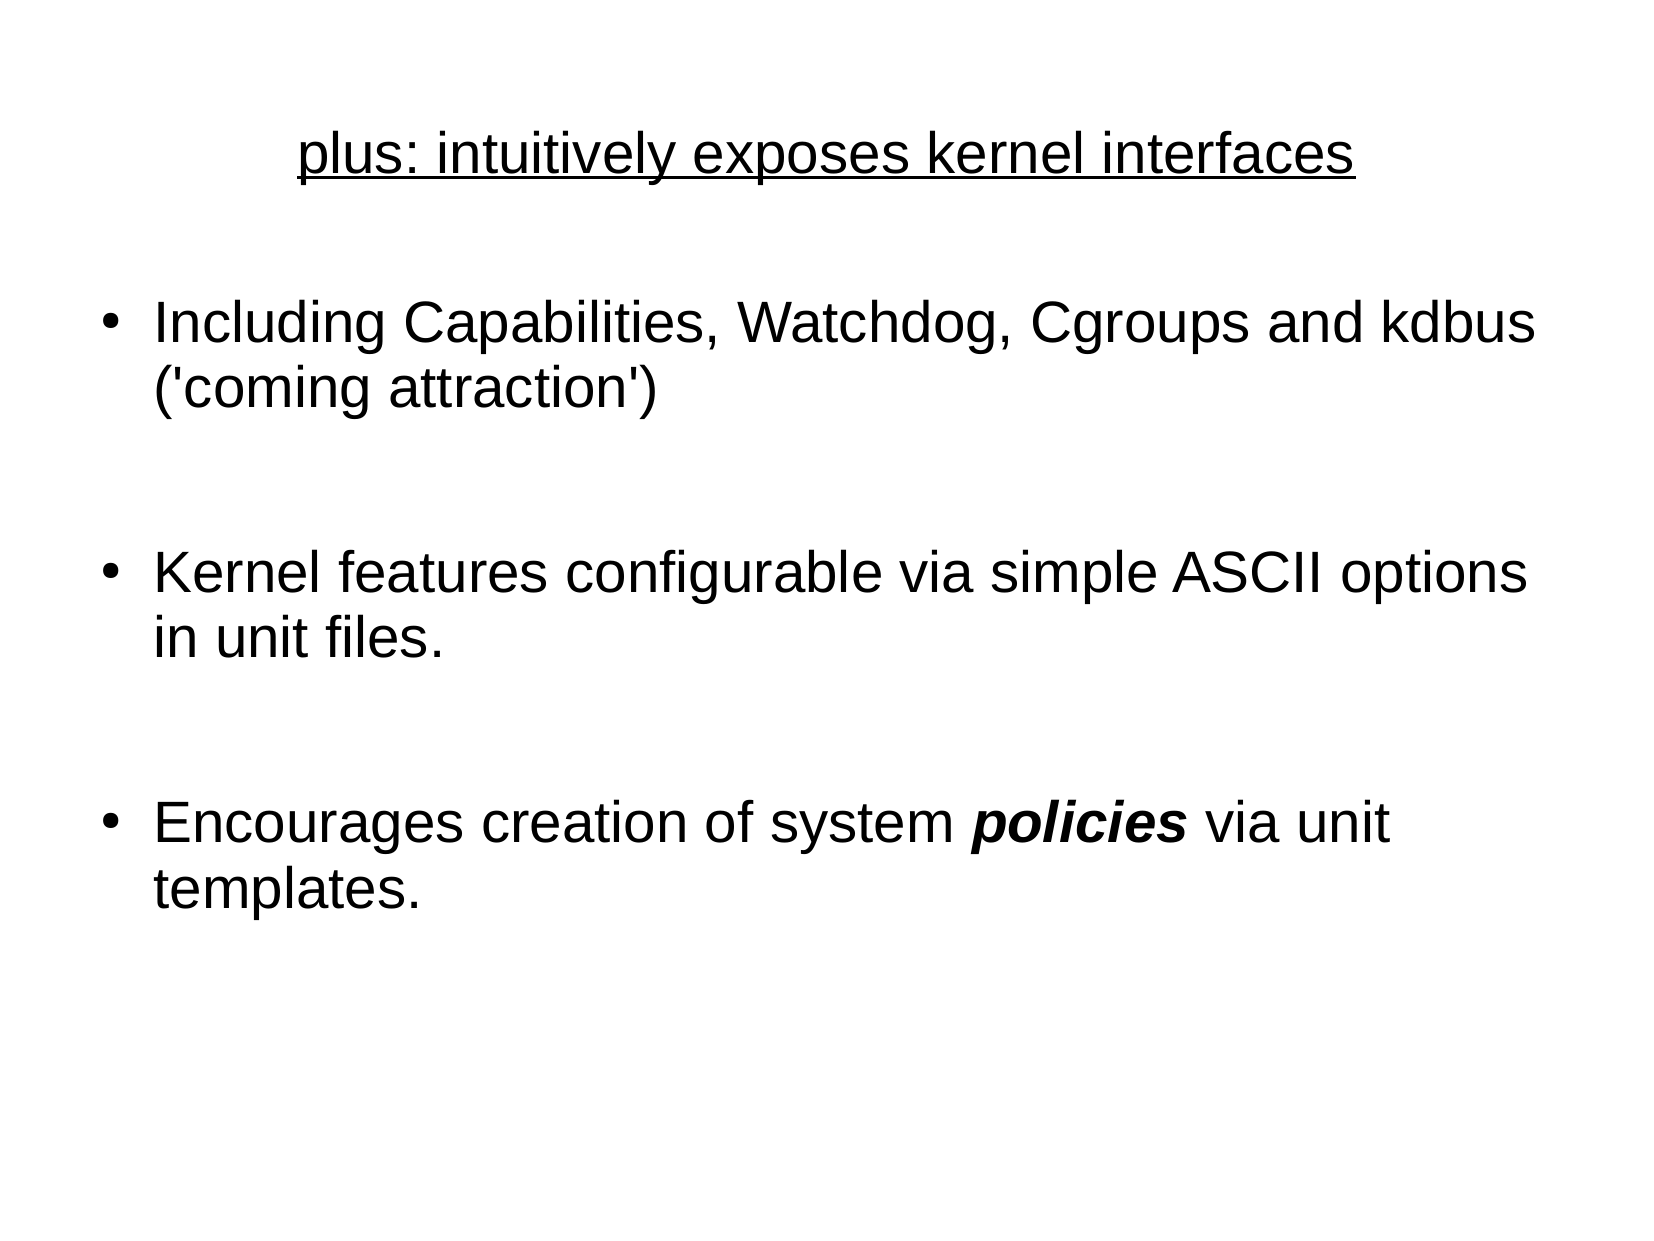

# plus: intuitively exposes kernel interfaces
Including Capabilities, Watchdog, Cgroups and kdbus ('coming attraction')
Kernel features configurable via simple ASCII options in unit files.
Encourages creation of system policies via unit templates.